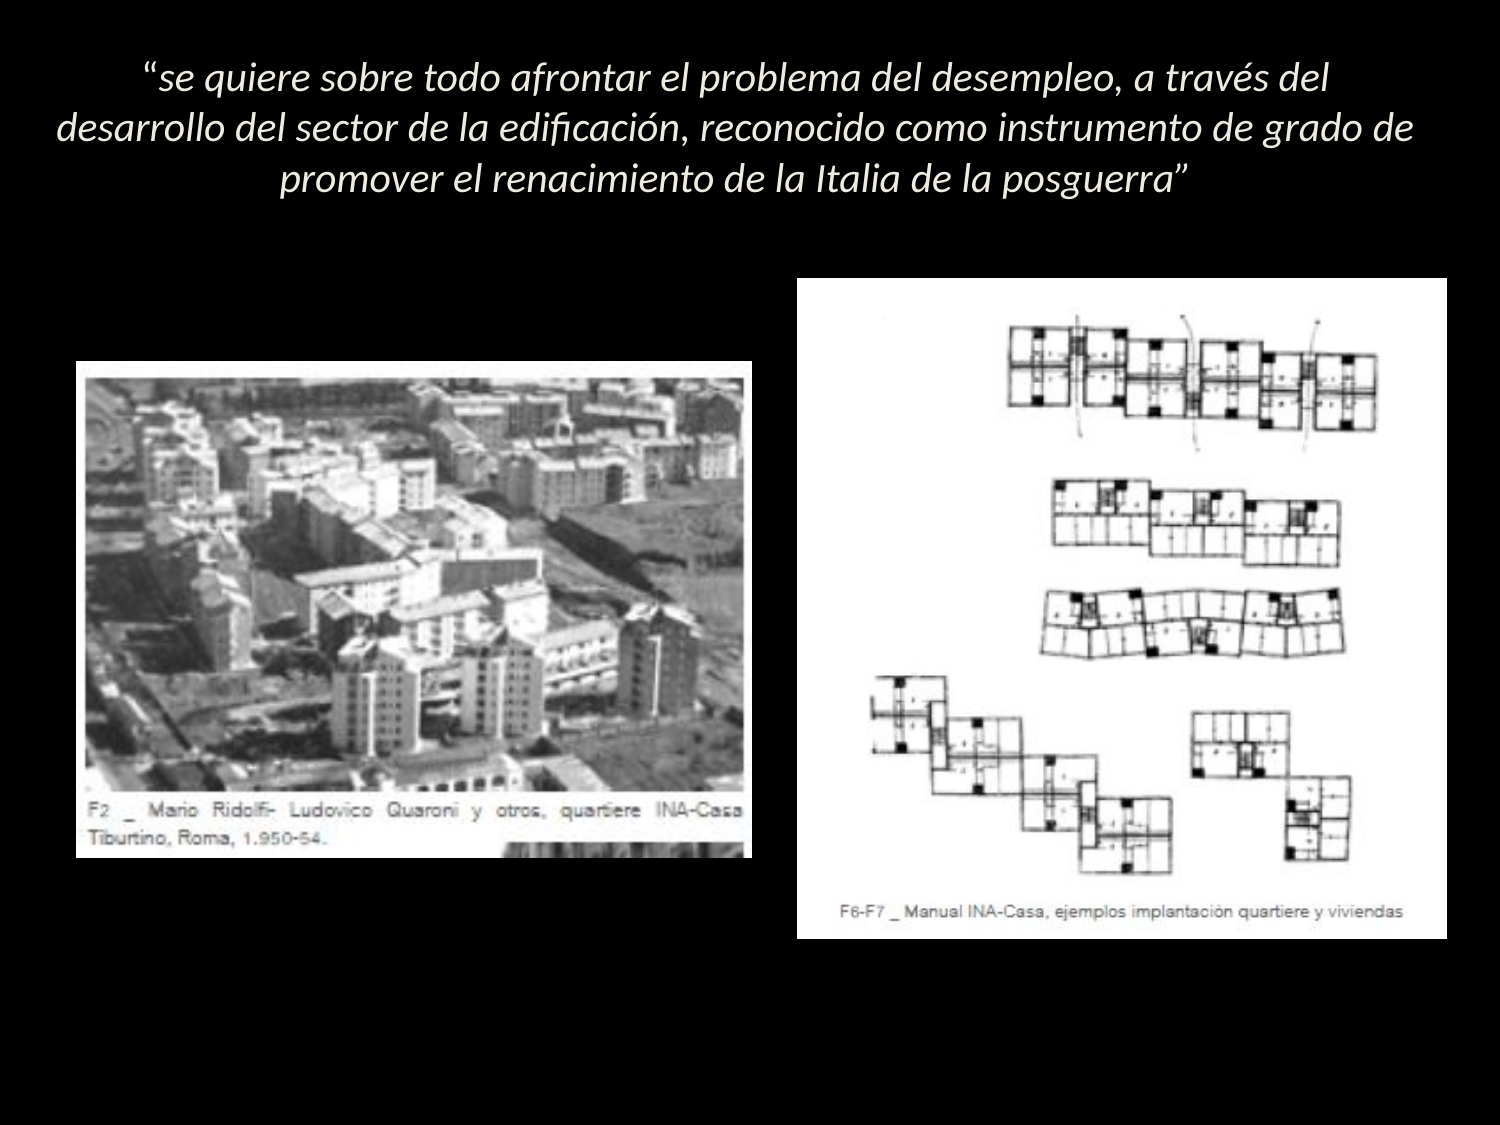

“se quiere sobre todo afrontar el problema del desempleo, a través del desarrollo del sector de la edificación, reconocido como instrumento de grado de promover el renacimiento de la Italia de la posguerra”